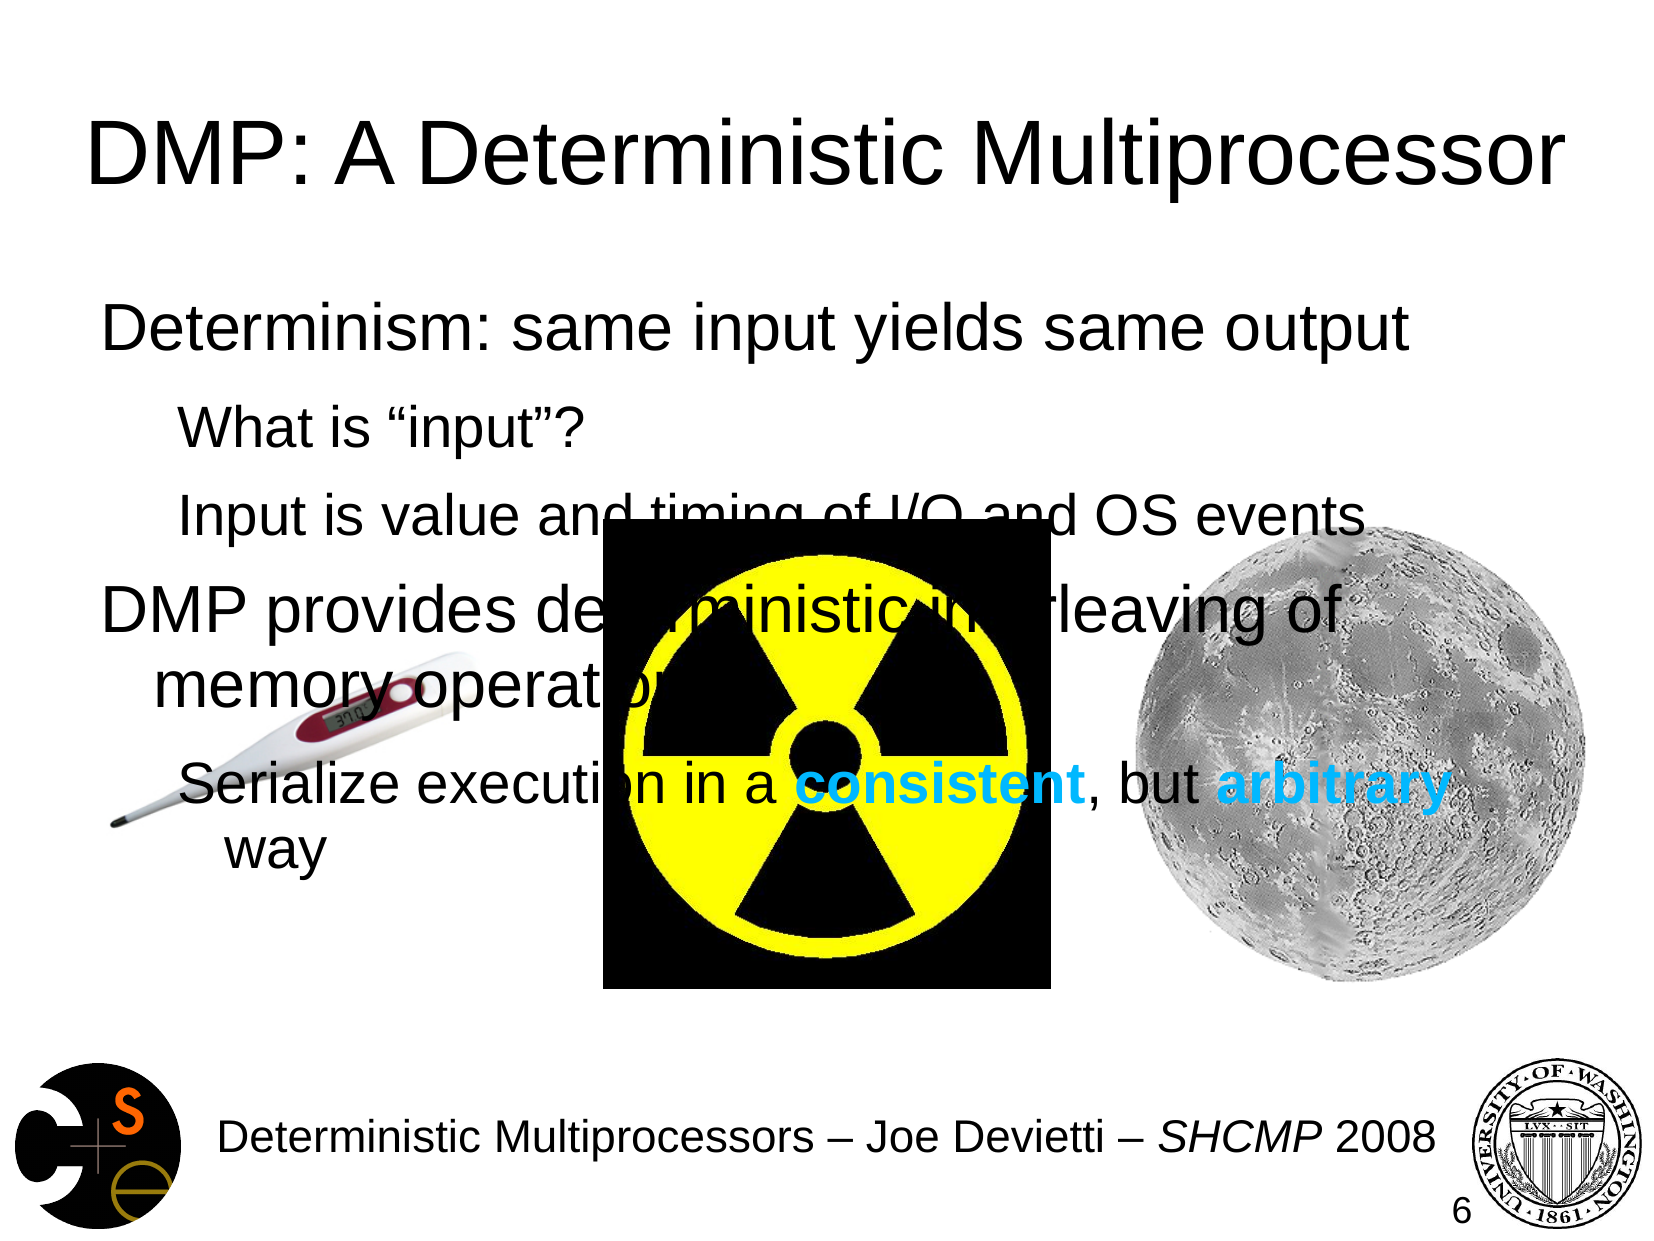

# DMP: A Deterministic Multiprocessor
Determinism: same input yields same output
What is “input”?
Input is value and timing of I/O and OS events
DMP provides deterministic interleaving of memory operations
Serialize execution in a consistent, but arbitrary way
6